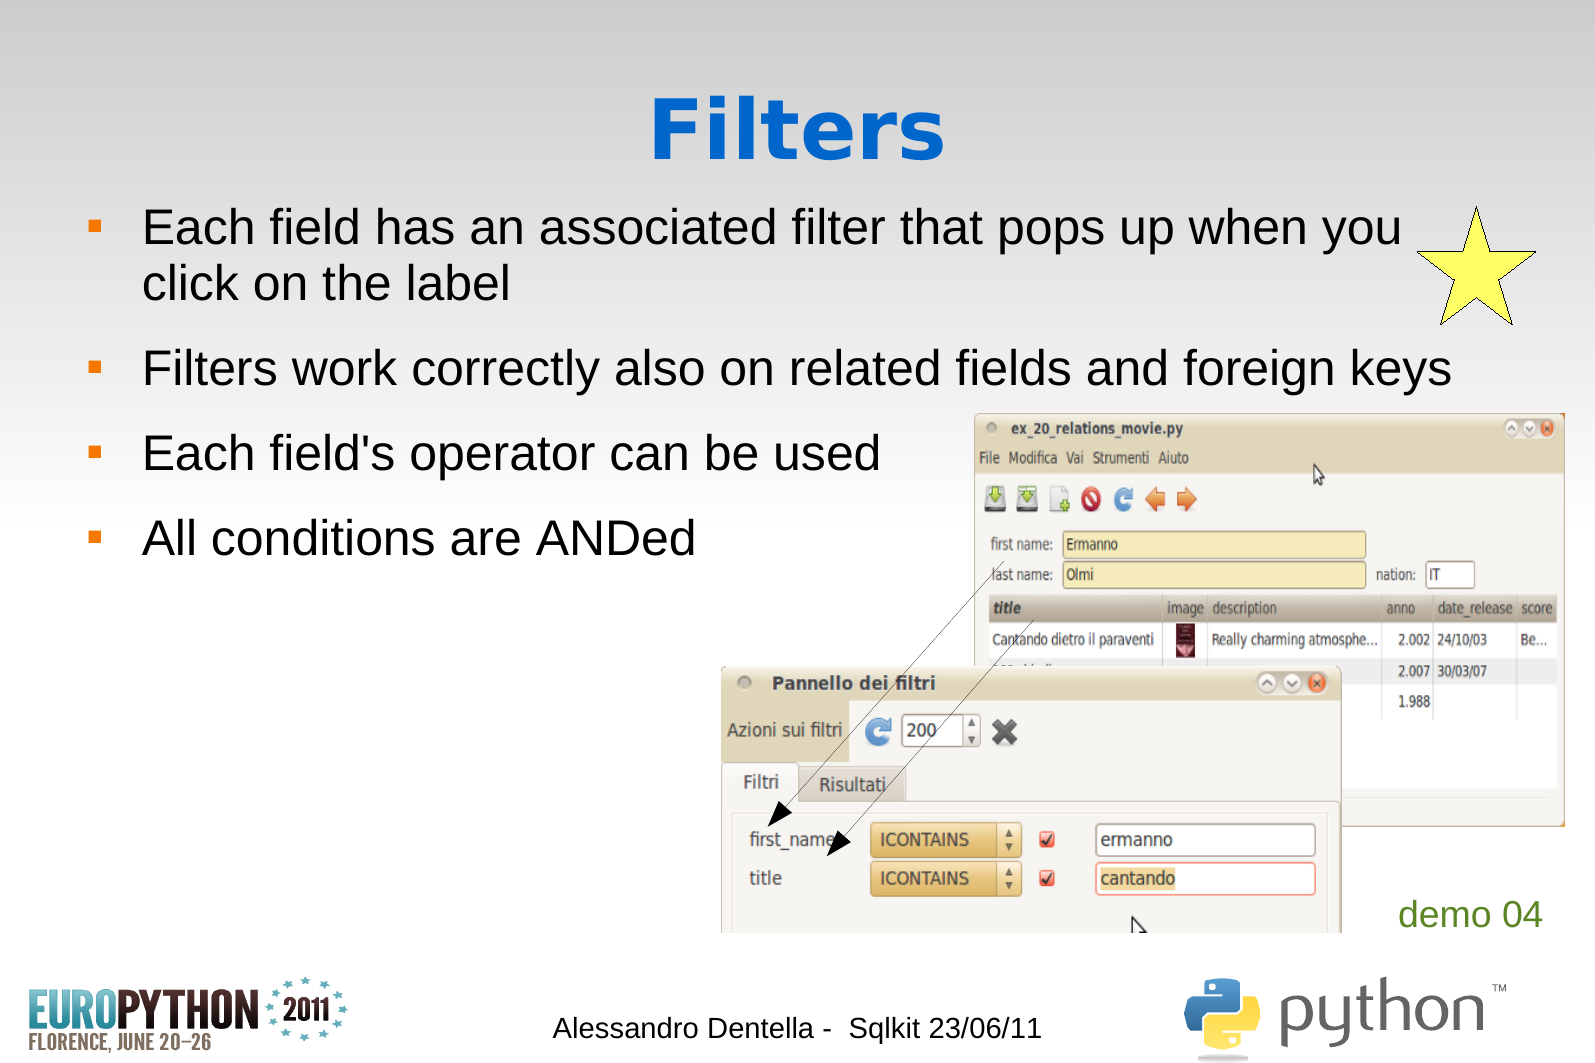

# Filters
Each field has an associated filter that pops up when you click on the label
Filters work correctly also on related fields and foreign keys
Each field's operator can be used
All conditions are ANDed
demo 04